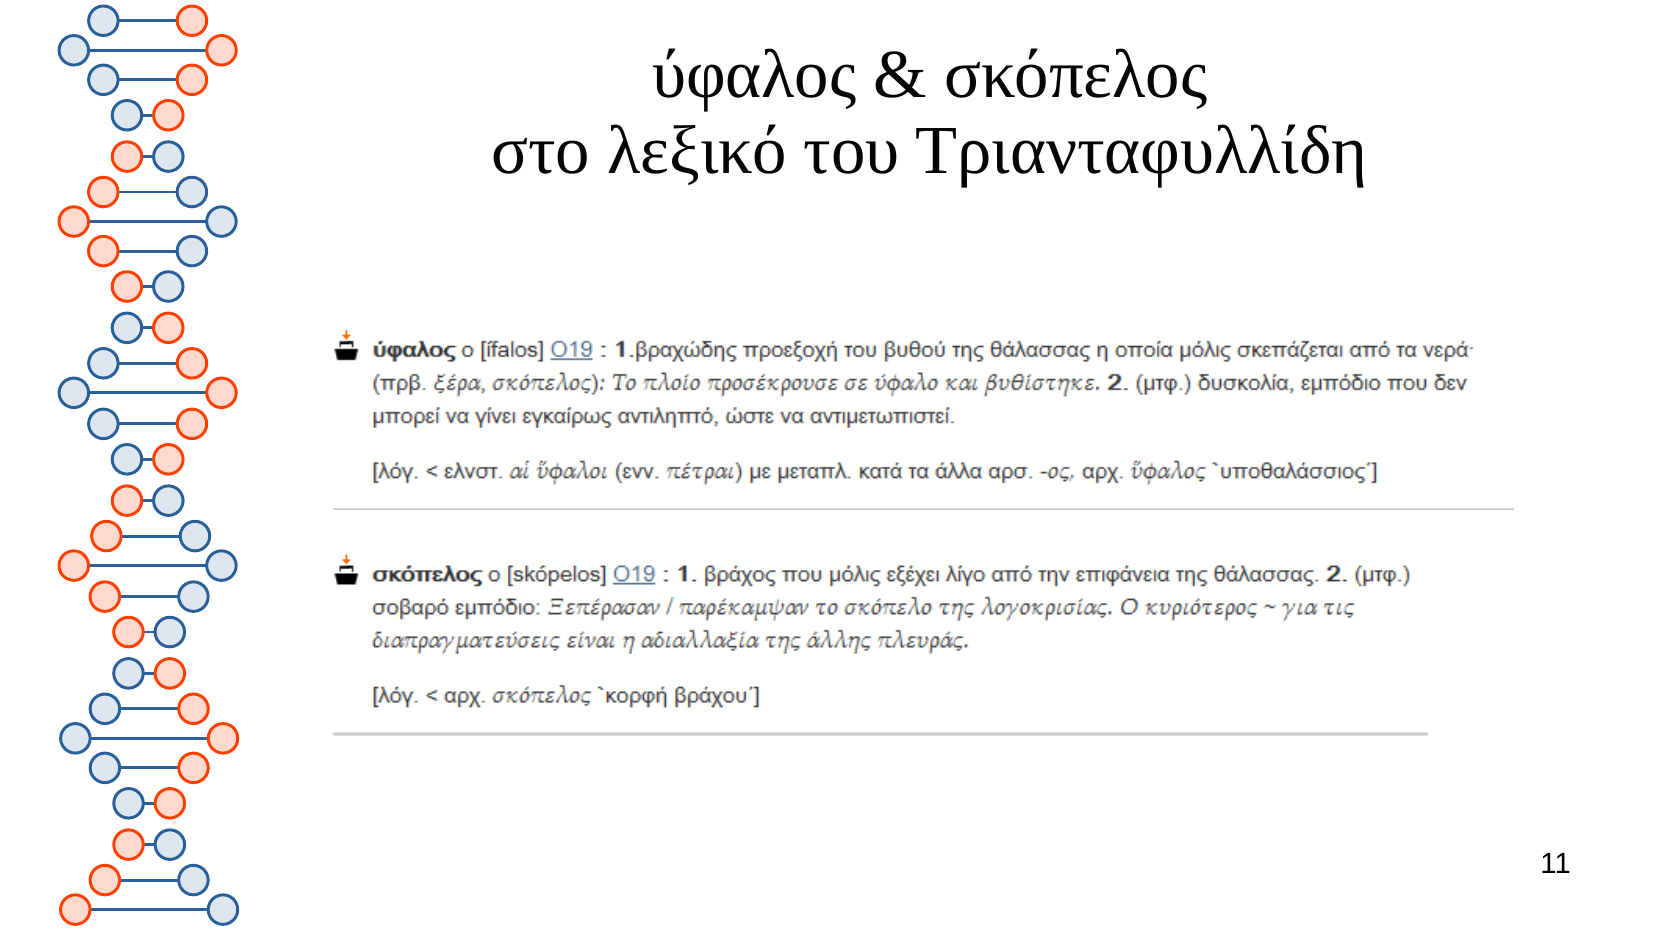

# ύφαλος & σκόπελος στο λεξικό του Τριανταφυλλίδη
11